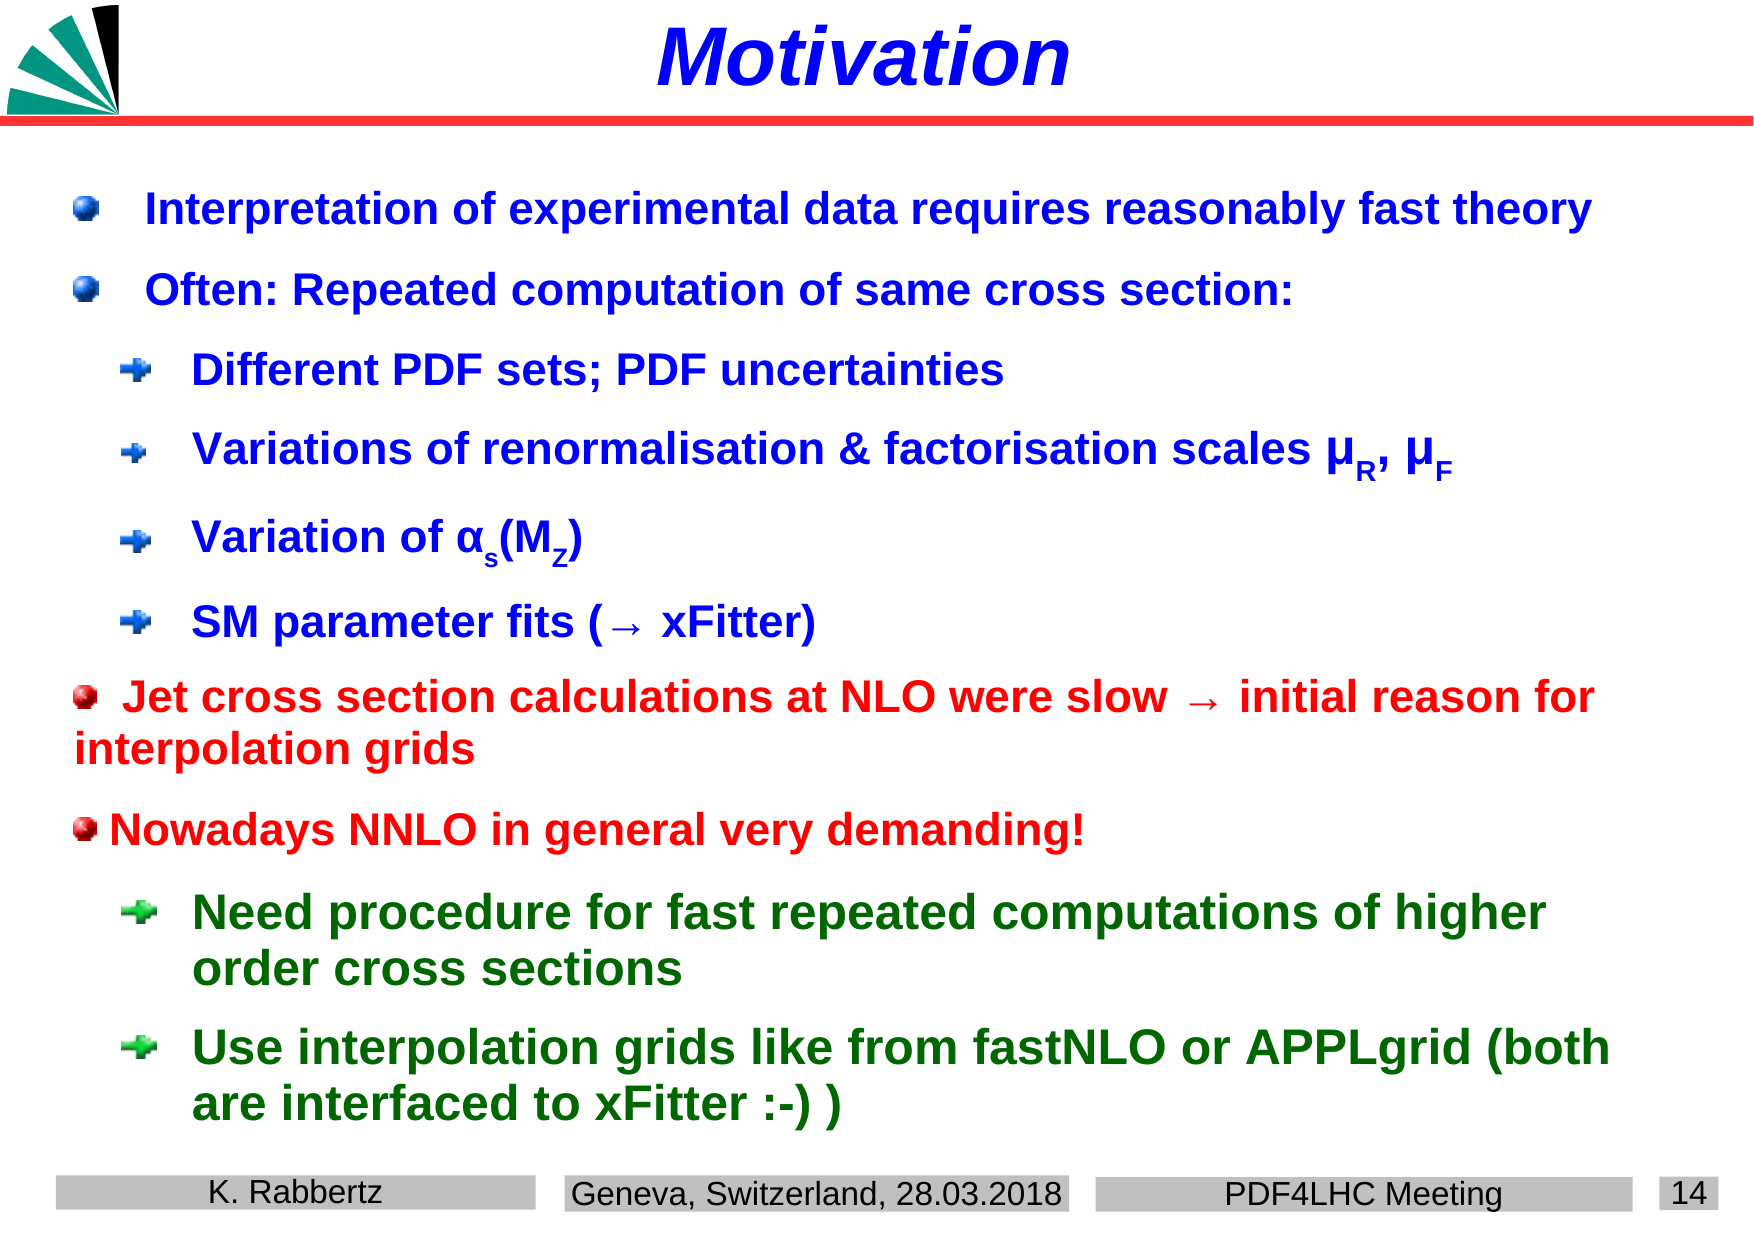

# Motivation
Interpretation of experimental data requires reasonably fast theory
Often: Repeated computation of same cross section:
Different PDF sets; PDF uncertainties
Variations of renormalisation & factorisation scales μR, μF
Variation of αs(MZ)
SM parameter fits (→ xFitter)
 Jet cross section calculations at NLO were slow → initial reason for interpolation grids
 Nowadays NNLO in general very demanding!
Need procedure for fast repeated computations of higher order cross sections
Use interpolation grids like from fastNLO or APPLgrid (both are interfaced to xFitter :-) )